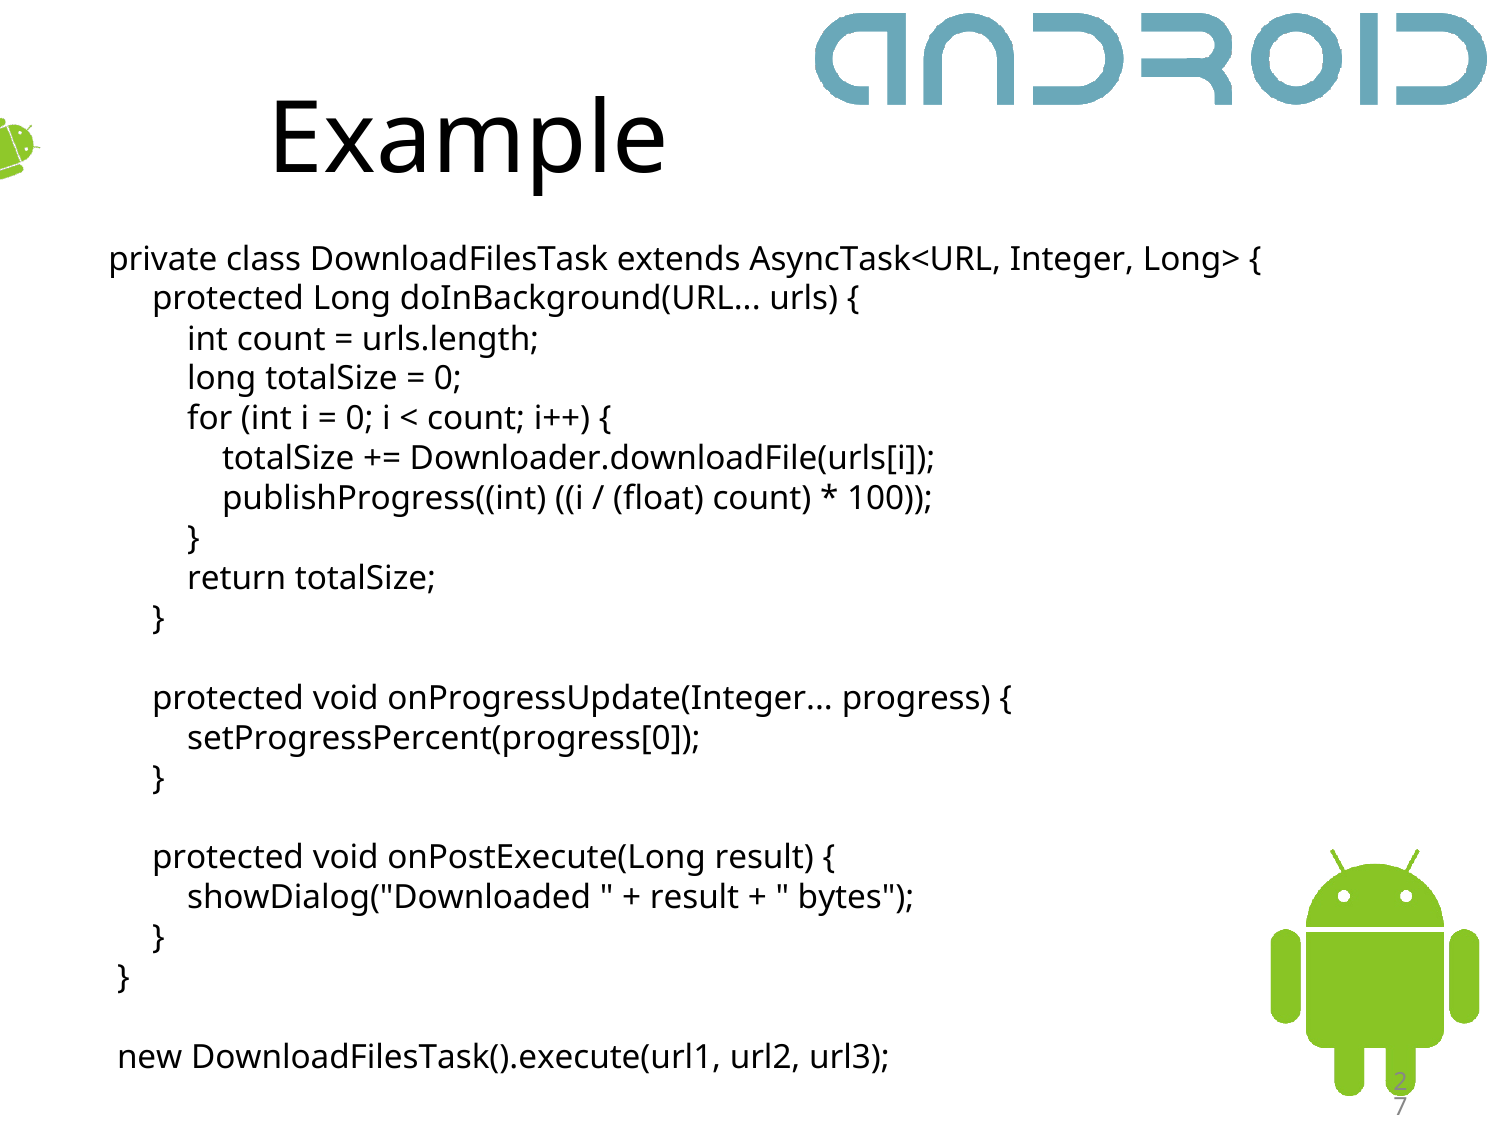

# Example
private class DownloadFilesTask extends AsyncTask<URL, Integer, Long> {
 protected Long doInBackground(URL... urls) {
 int count = urls.length;
 long totalSize = 0;
 for (int i = 0; i < count; i++) {
 totalSize += Downloader.downloadFile(urls[i]);
 publishProgress((int) ((i / (float) count) * 100));
 }
 return totalSize;
 }
 protected void onProgressUpdate(Integer... progress) {
 setProgressPercent(progress[0]);
 }
 protected void onPostExecute(Long result) {
 showDialog("Downloaded " + result + " bytes");
 }
 }
 new DownloadFilesTask().execute(url1, url2, url3);